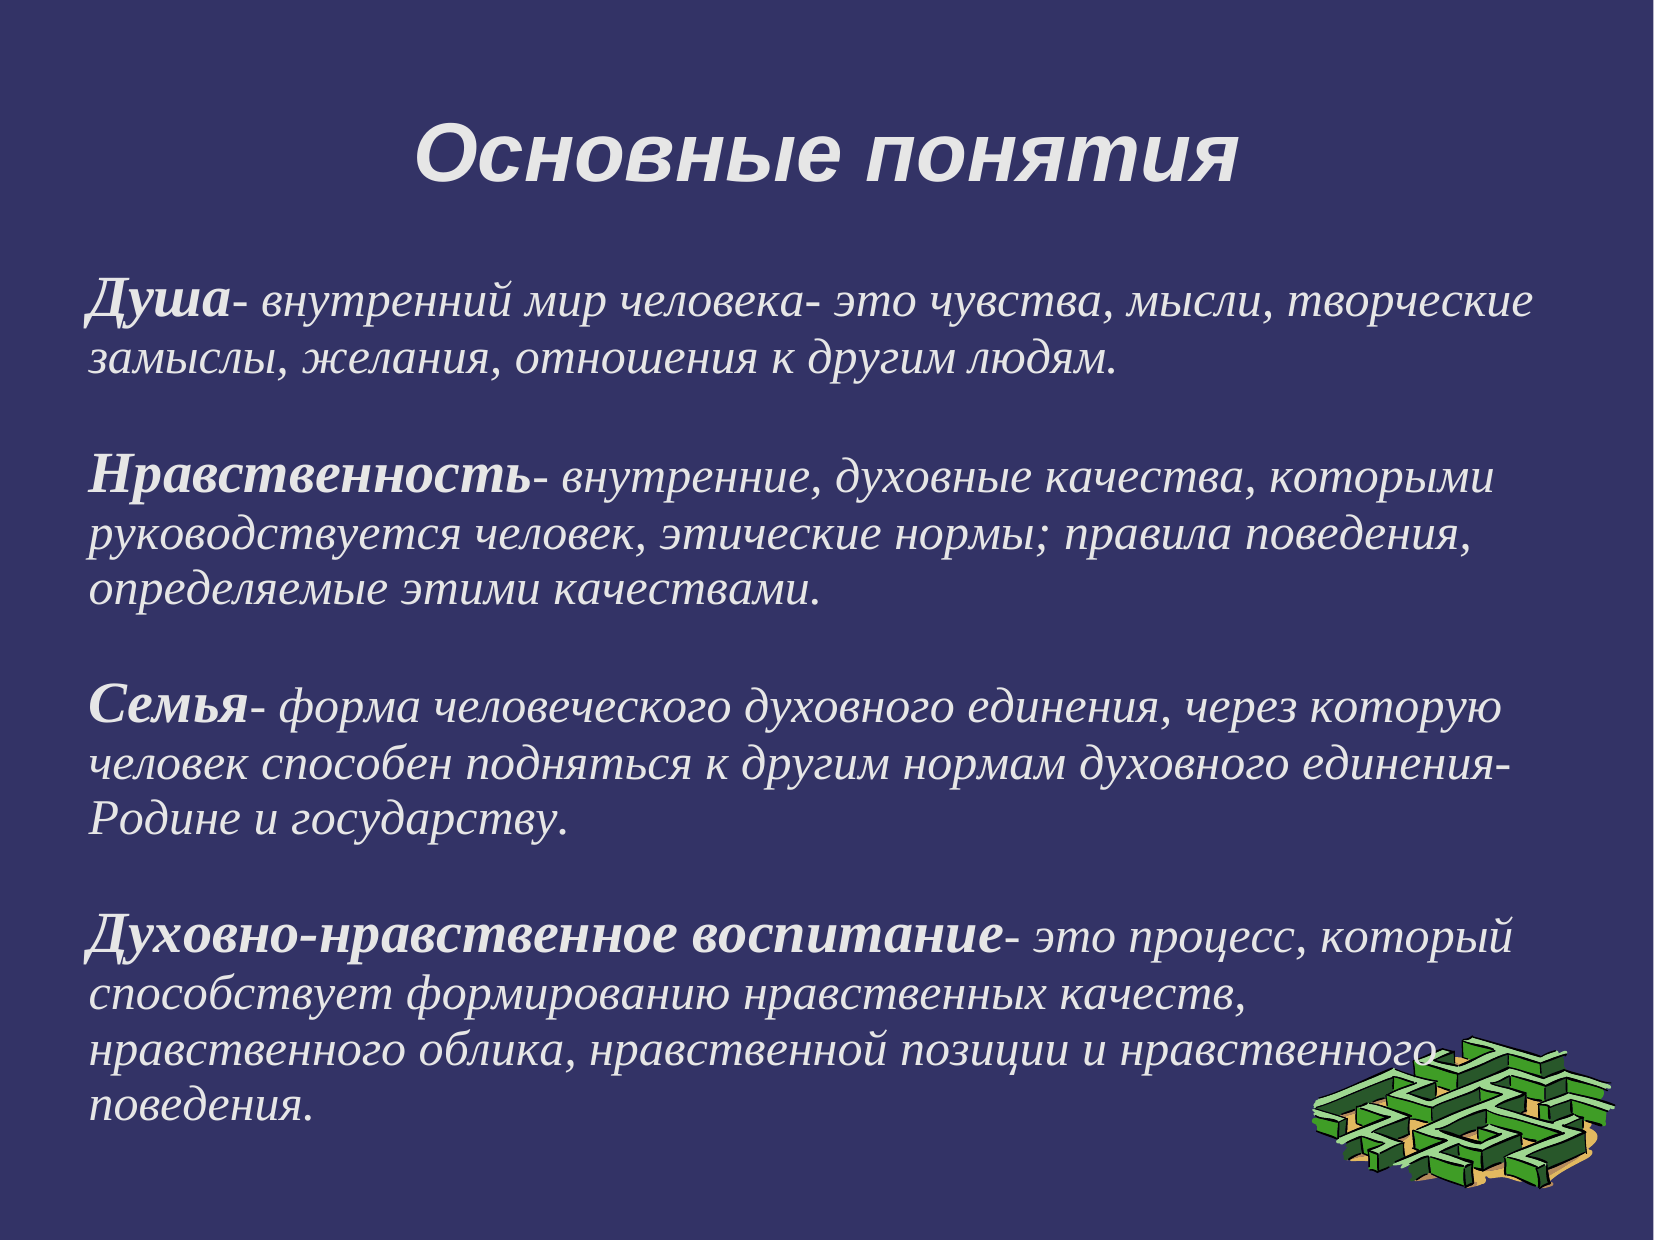

Основные понятия
# Душа- внутренний мир человека- это чувства, мысли, творческие замыслы, желания, отношения к другим людям.
Нравственность- внутренние, духовные качества, которыми руководствуется человек, этические нормы; правила поведения, определяемые этими качествами.
Семья- форма человеческого духовного единения, через которую человек способен подняться к другим нормам духовного единения- Родине и государству.
Духовно-нравственное воспитание- это процесс, который способствует формированию нравственных качеств, нравственного облика, нравственной позиции и нравственного поведения.